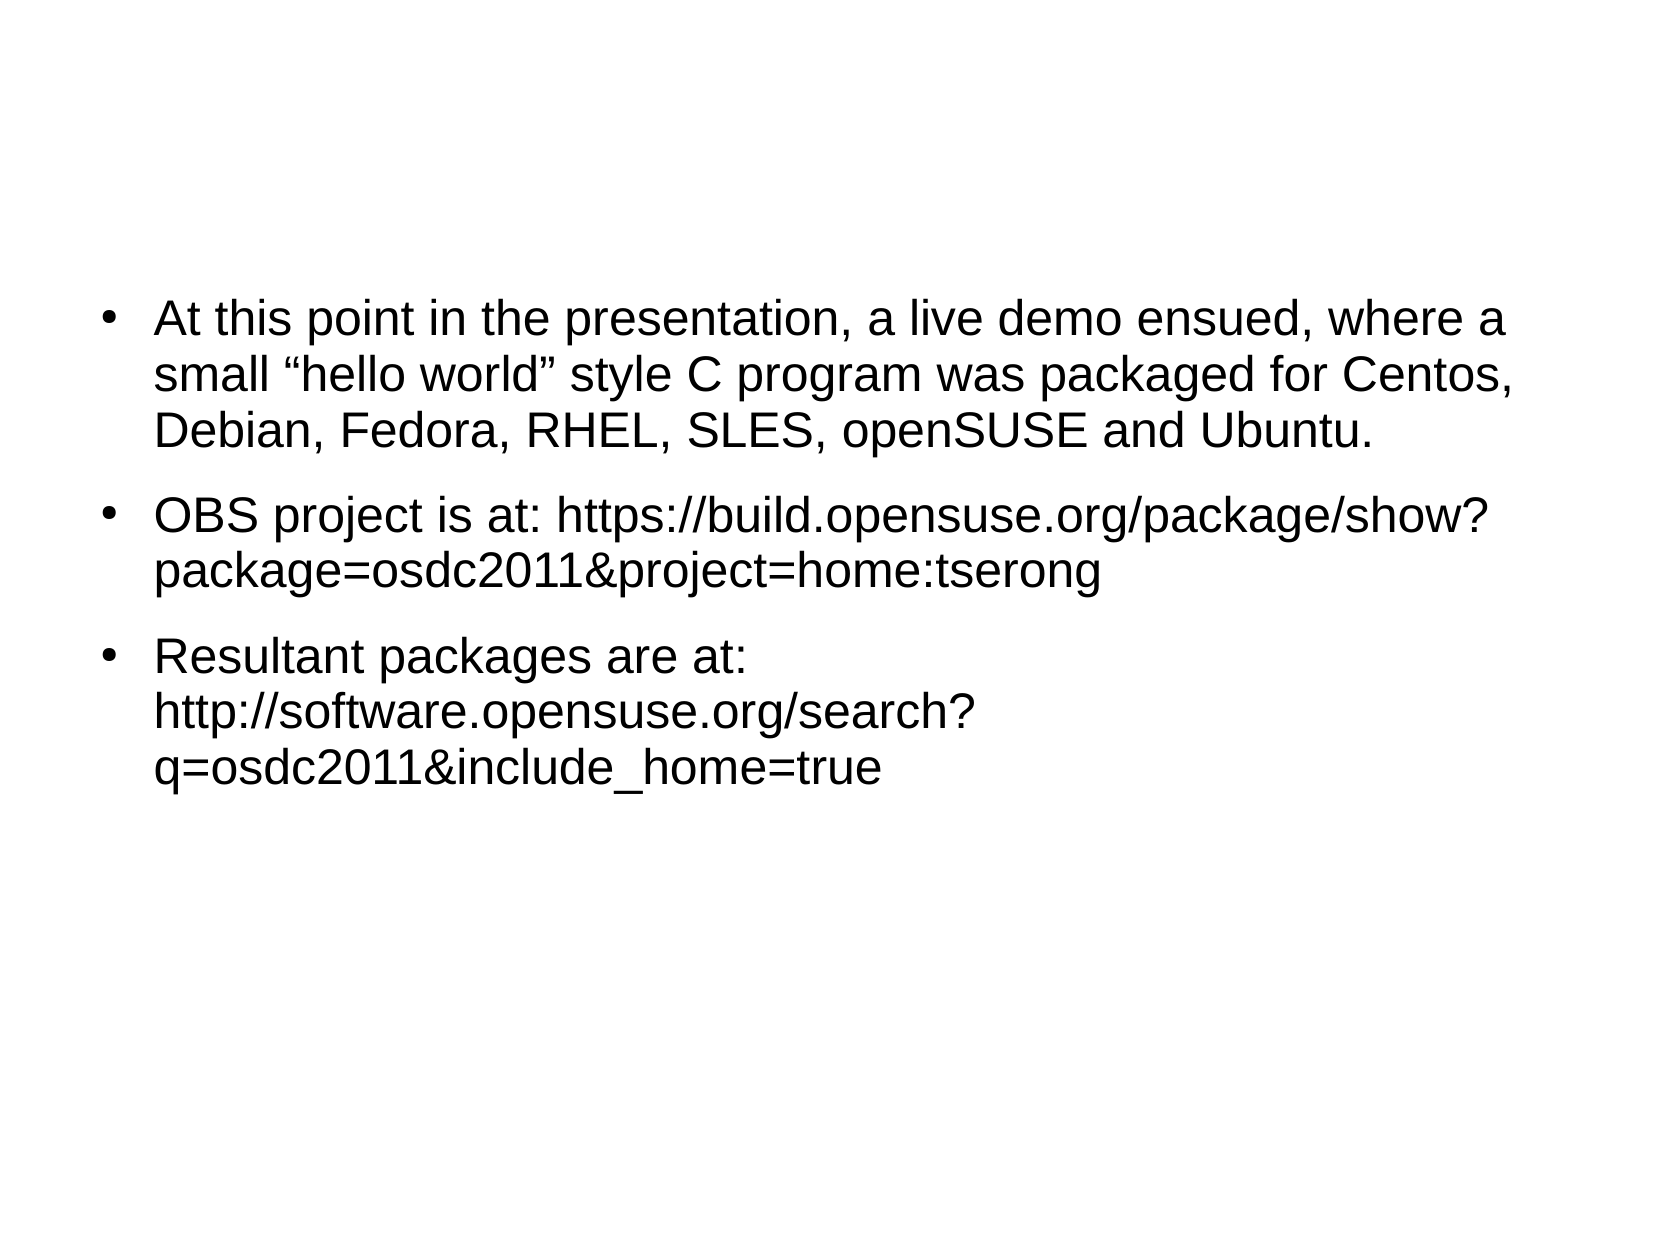

# At this point in the presentation, a live demo ensued, where a small “hello world” style C program was packaged for Centos, Debian, Fedora, RHEL, SLES, openSUSE and Ubuntu.
OBS project is at: https://build.opensuse.org/package/show?package=osdc2011&project=home:tserong
Resultant packages are at: http://software.opensuse.org/search?q=osdc2011&include_home=true